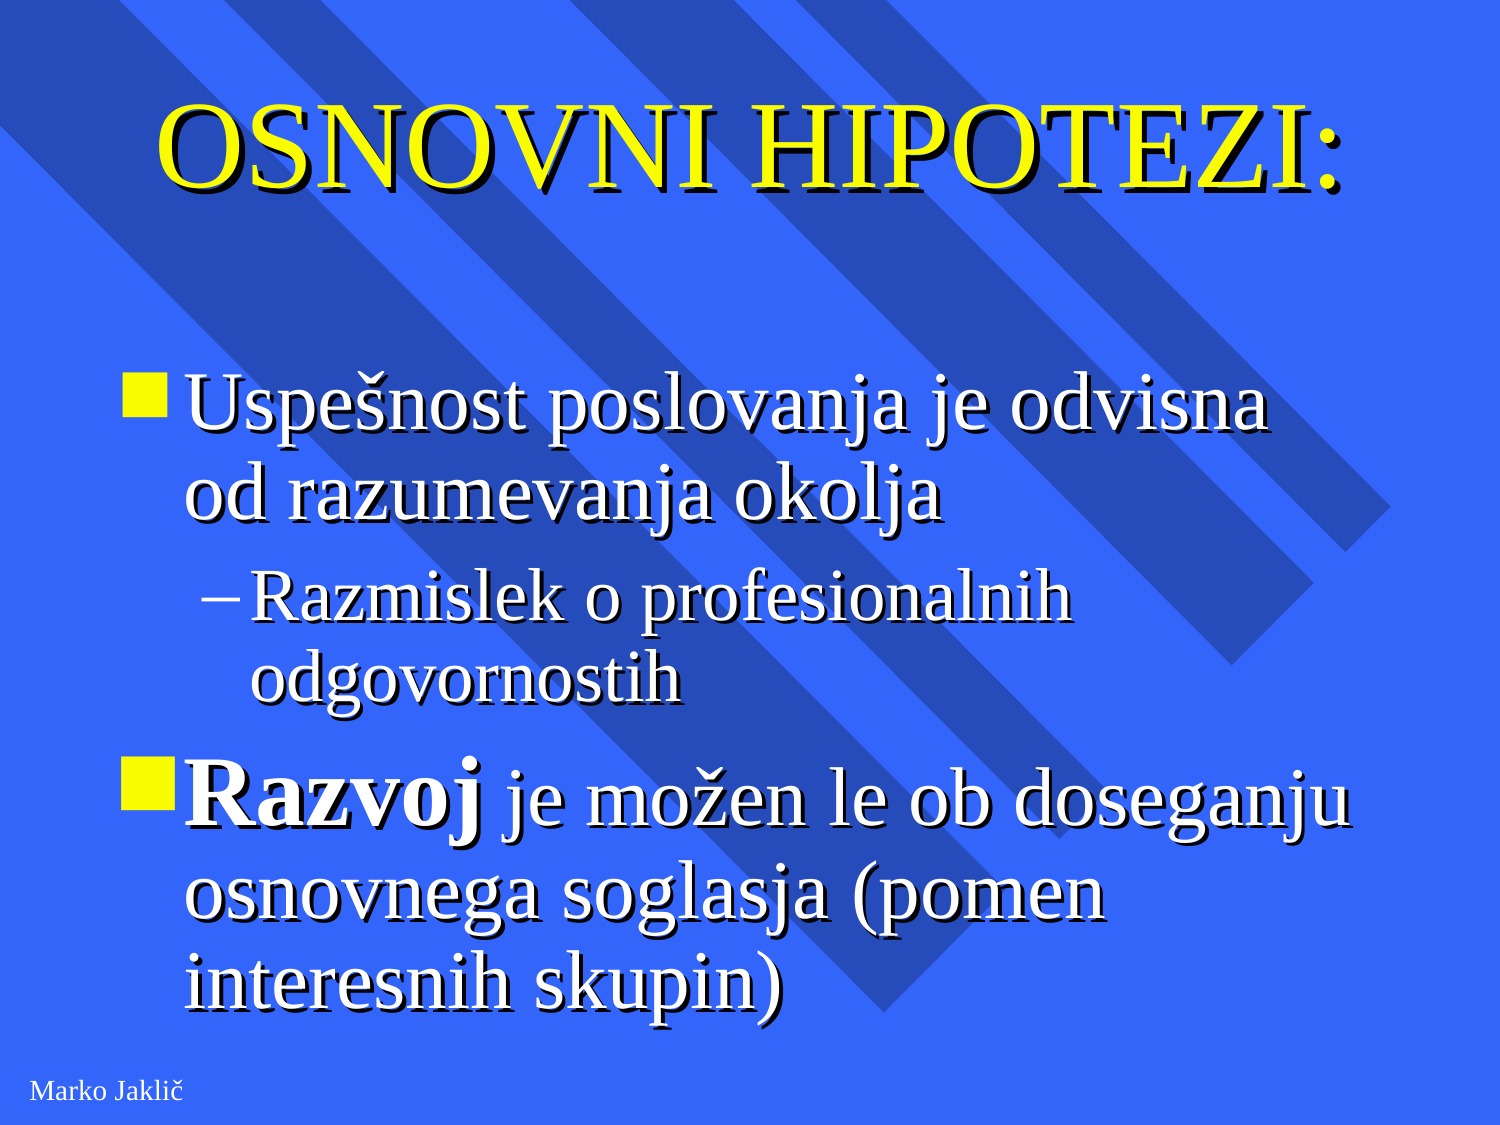

# OSNOVNI HIPOTEZI:
Uspešnost poslovanja je odvisna od razumevanja okolja
Razmislek o profesionalnih odgovornostih
Razvoj je možen le ob doseganju osnovnega soglasja (pomen interesnih skupin)